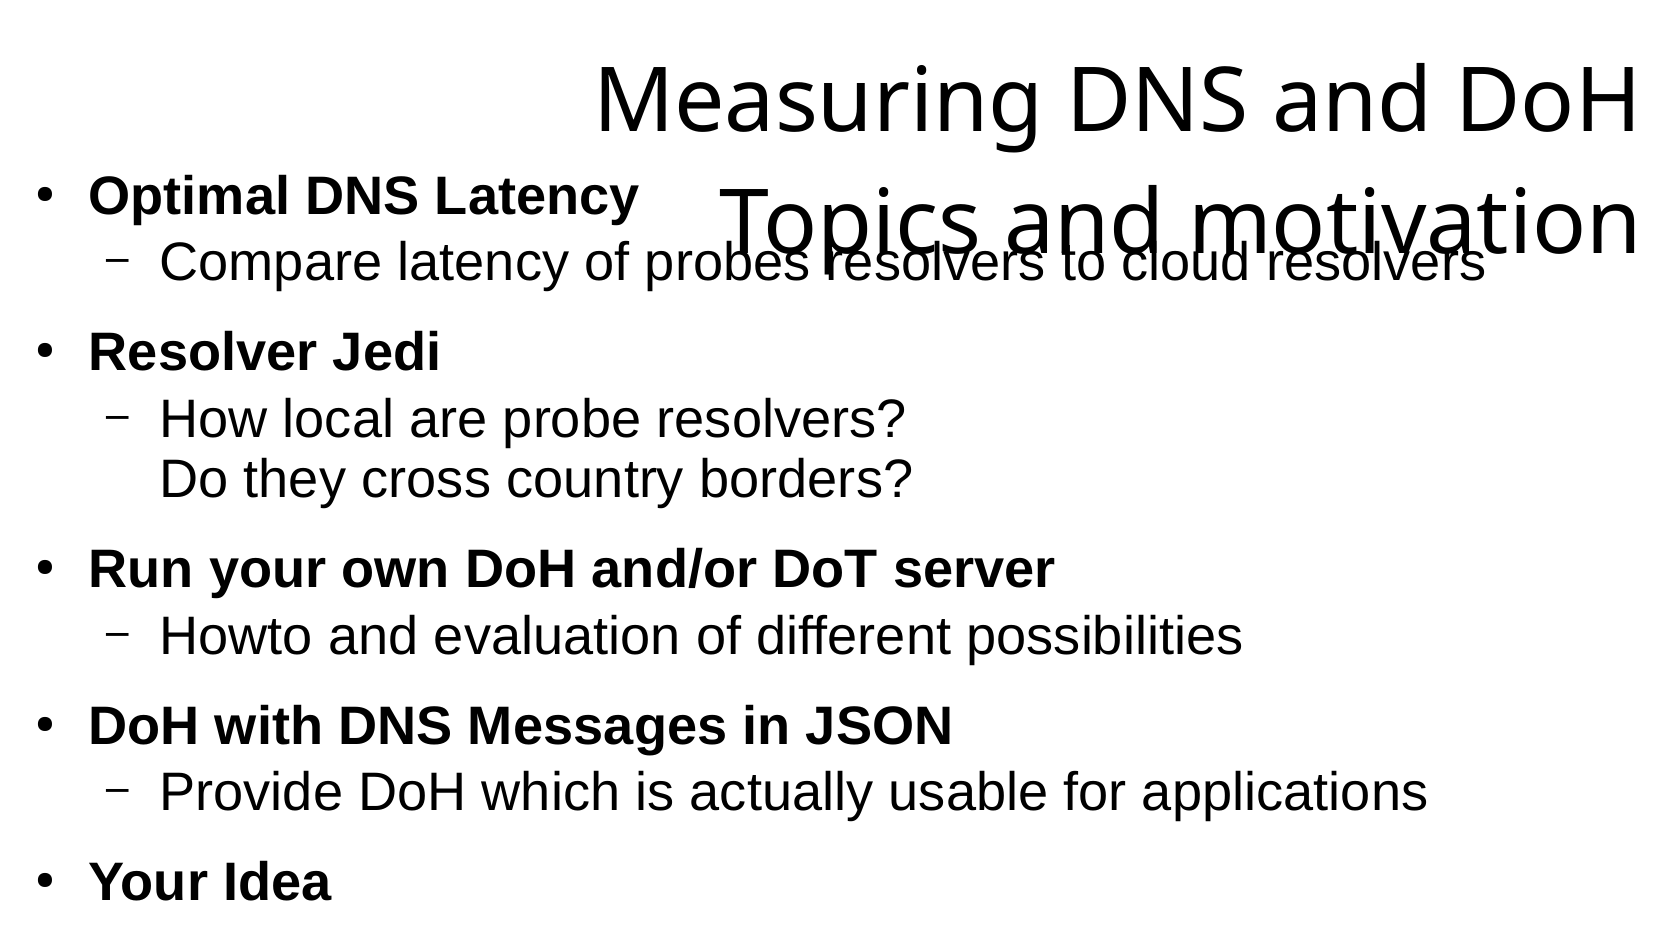

# Measuring DNS and DoH Topics and motivation
Optimal DNS Latency
Compare latency of probes resolvers to cloud resolvers
Resolver Jedi
How local are probe resolvers?
Do they cross country borders?
Run your own DoH and/or DoT server
Howto and evaluation of different possibilities
DoH with DNS Messages in JSON
Provide DoH which is actually usable for applications
Your Idea